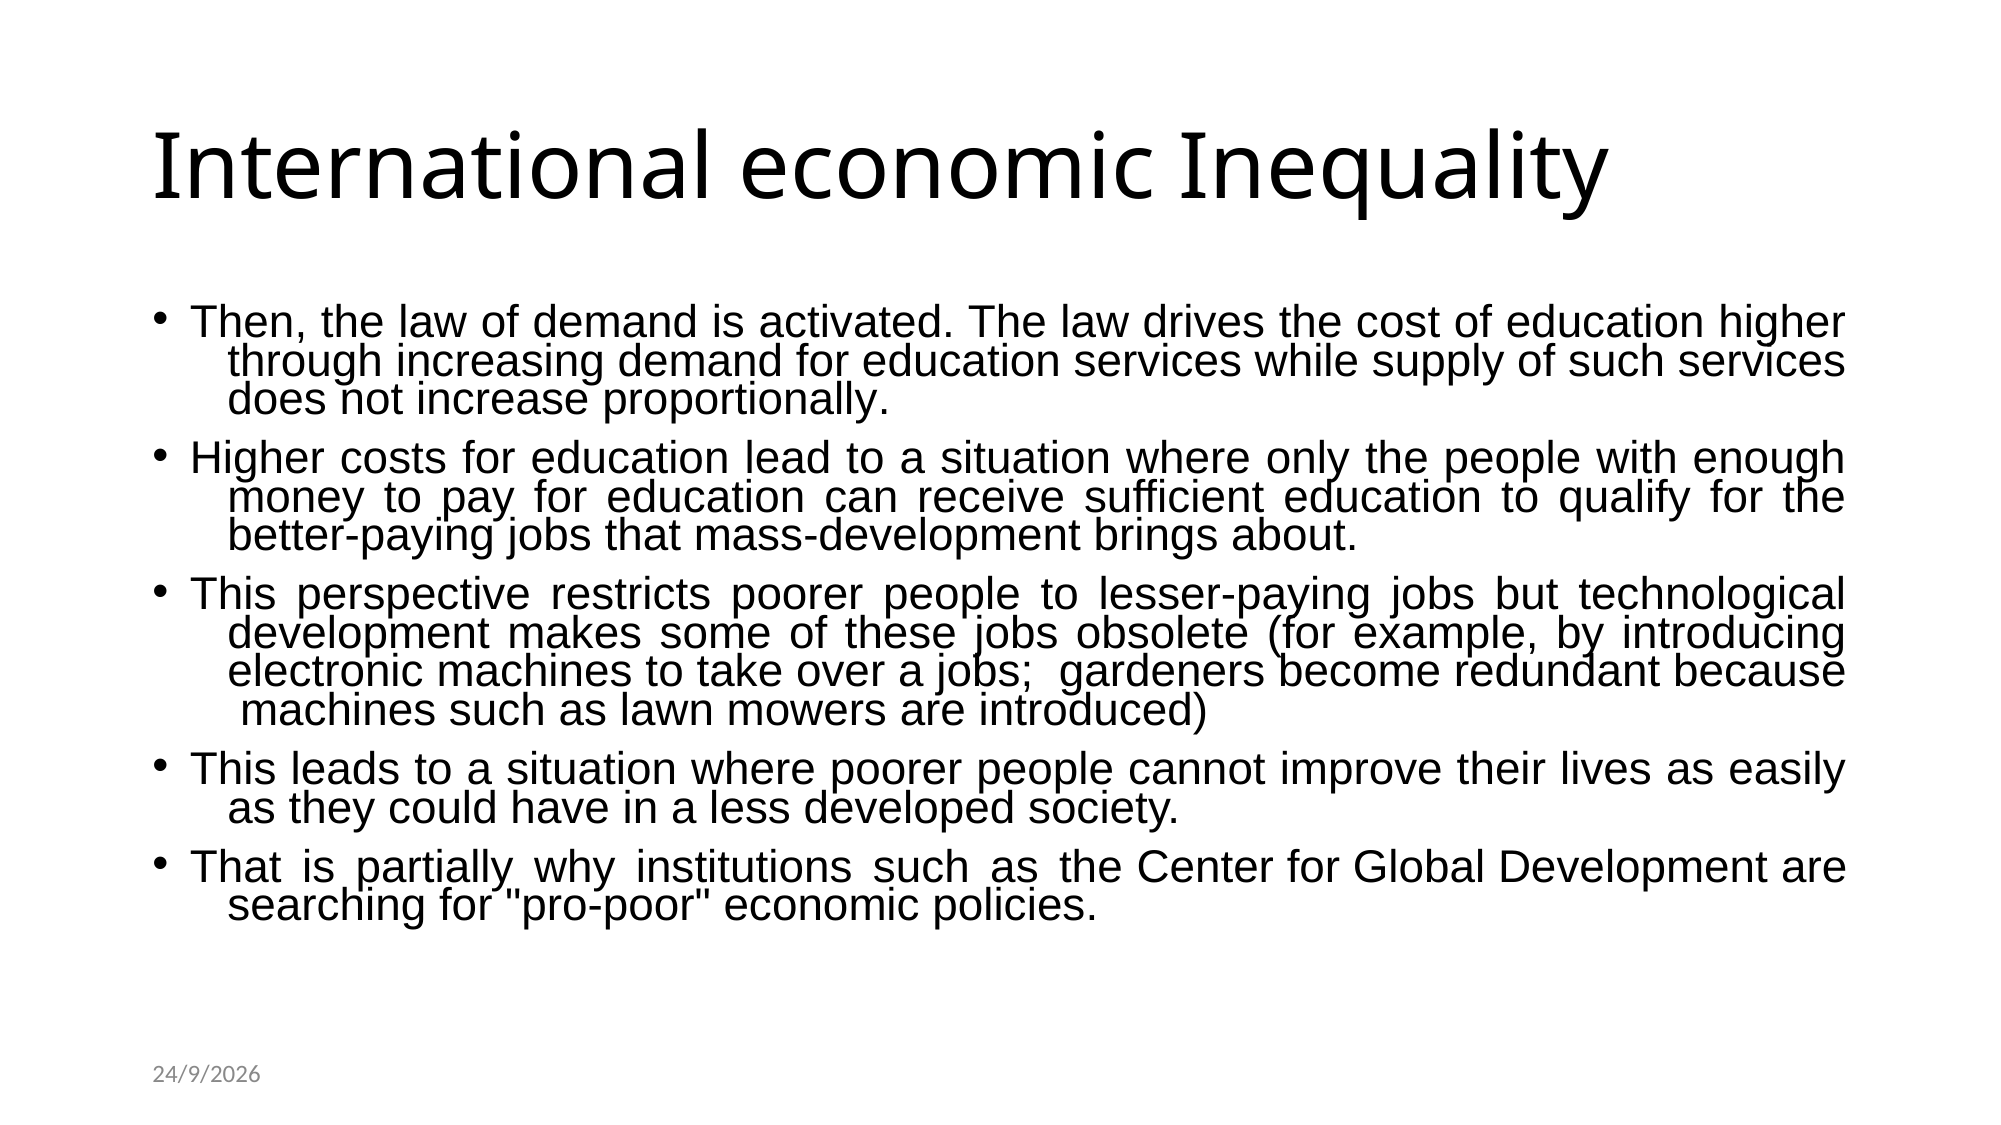

# International economic Inequality
Then, the law of demand is activated. The law drives the cost of education higher through increasing demand for education services while supply of such services does not increase proportionally.
Higher costs for education lead to a situation where only the people with enough money to pay for education can receive sufficient education to qualify for the better-paying jobs that mass-development brings about.
This perspective restricts poorer people to lesser-paying jobs but technological development makes some of these jobs obsolete (for example, by introducing electronic machines to take over a jobs; gardeners become redundant because machines such as lawn mowers are introduced)
This leads to a situation where poorer people cannot improve their lives as easily as they could have in a less developed society.
That is partially why institutions such as the Center for Global Development are searching for "pro-poor" economic policies.